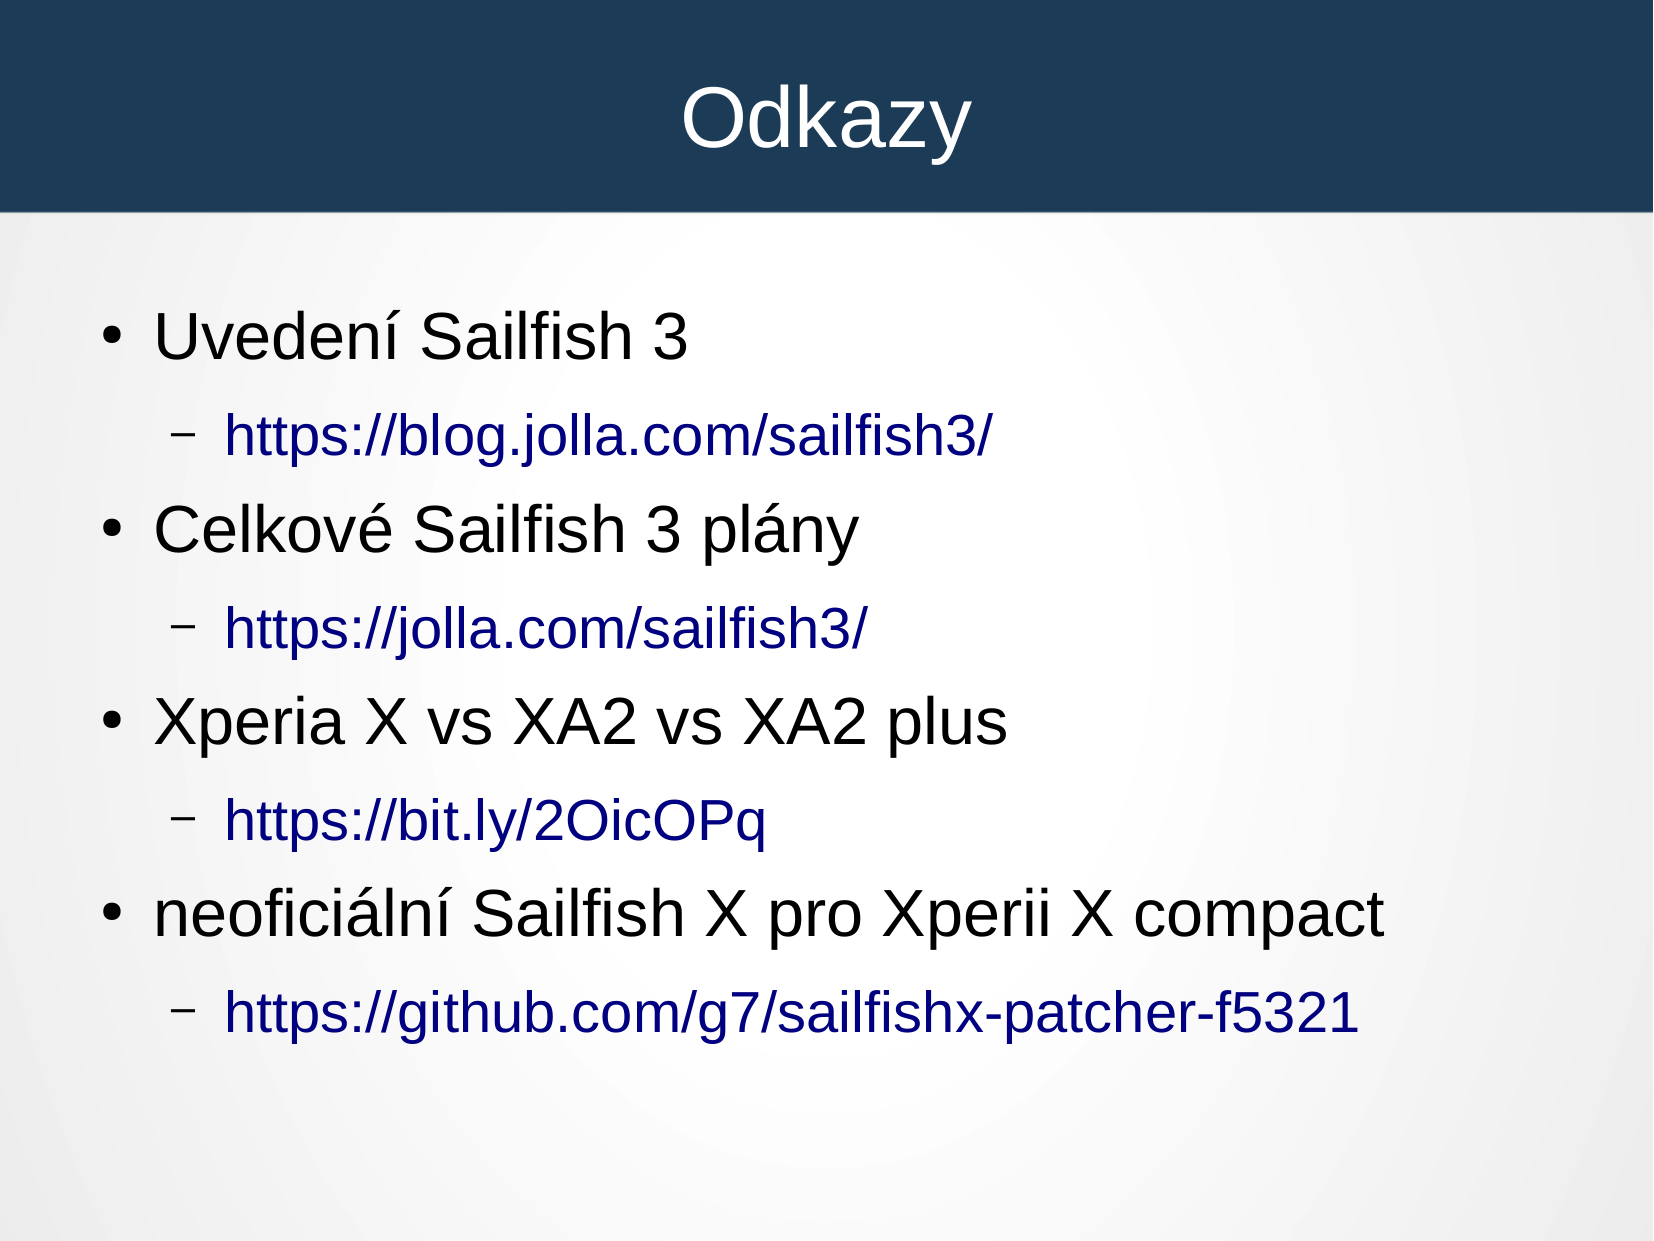

# Odkazy
Uvedení Sailfish 3
https://blog.jolla.com/sailfish3/
Celkové Sailfish 3 plány
https://jolla.com/sailfish3/
Xperia X vs XA2 vs XA2 plus
https://bit.ly/2OicOPq
neoficiální Sailfish X pro Xperii X compact
https://github.com/g7/sailfishx-patcher-f5321
24